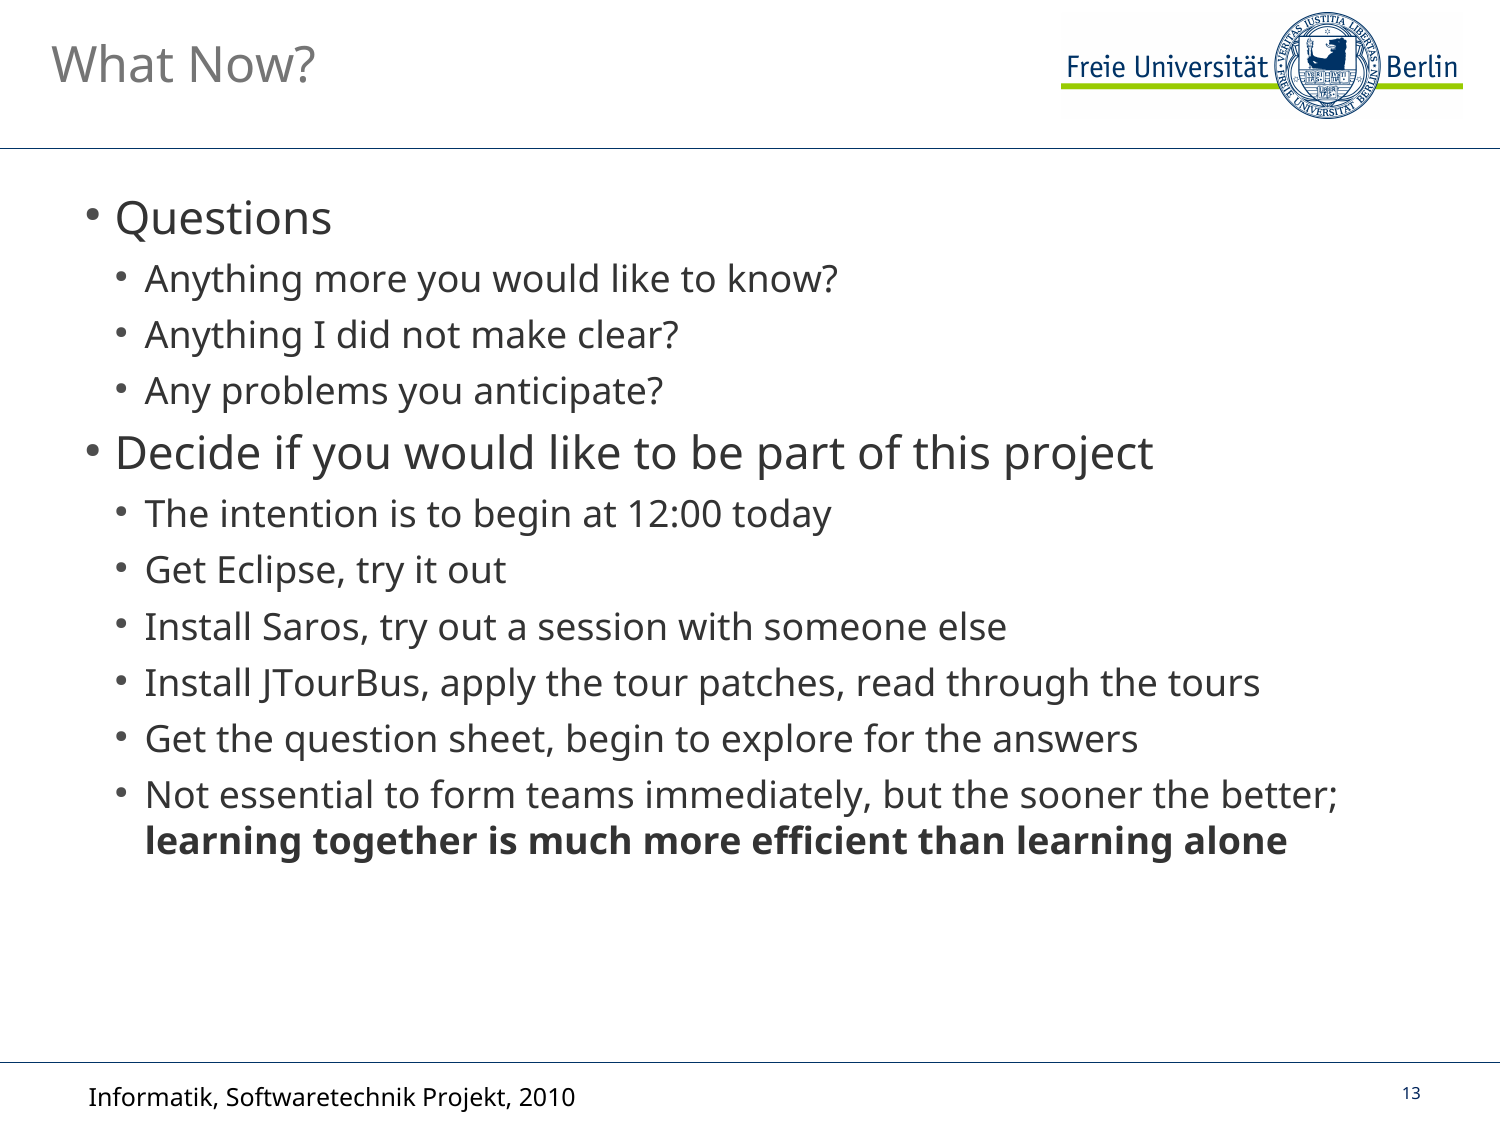

# What Now?
Questions
Anything more you would like to know?
Anything I did not make clear?
Any problems you anticipate?
Decide if you would like to be part of this project
The intention is to begin at 12:00 today
Get Eclipse, try it out
Install Saros, try out a session with someone else
Install JTourBus, apply the tour patches, read through the tours
Get the question sheet, begin to explore for the answers
Not essential to form teams immediately, but the sooner the better; learning together is much more efficient than learning alone
Freie Universität Berlin